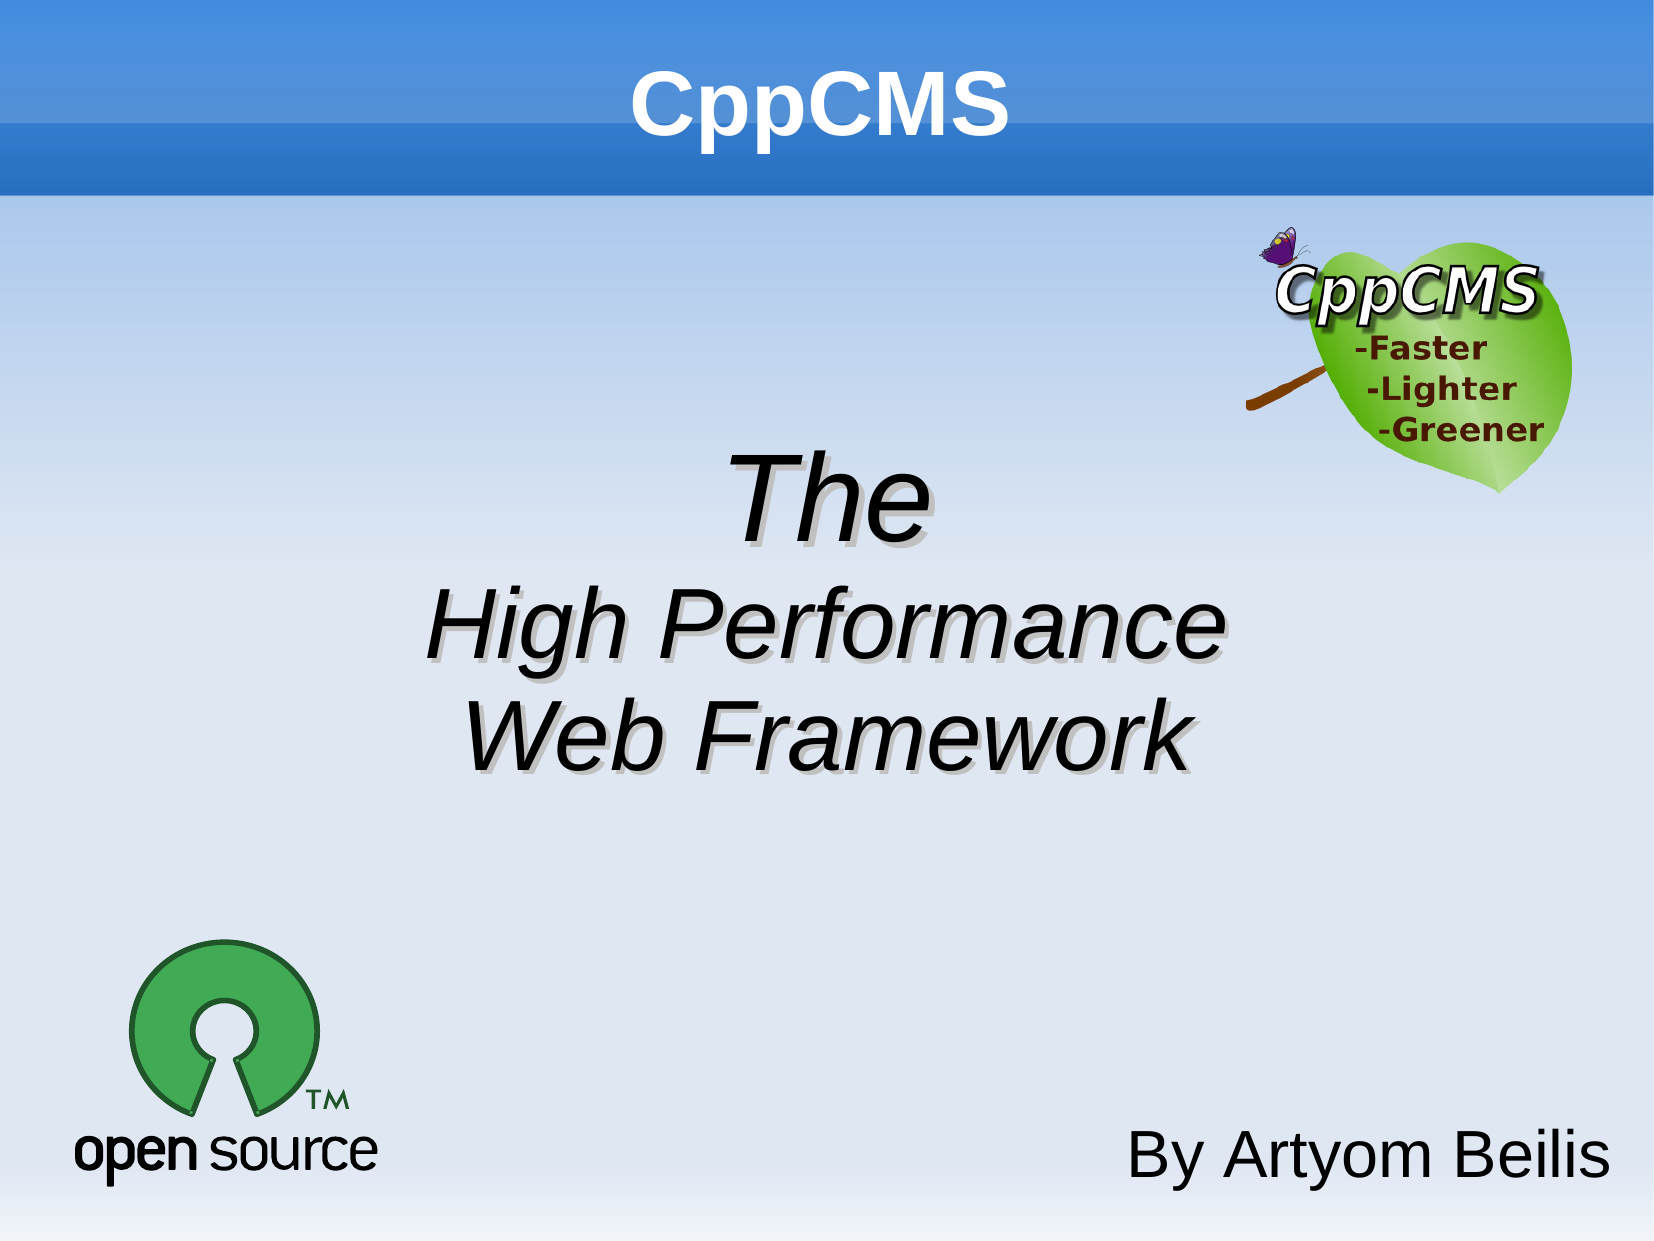

# CppCMS
The
High Performance
Web Framework
By Artyom Beilis